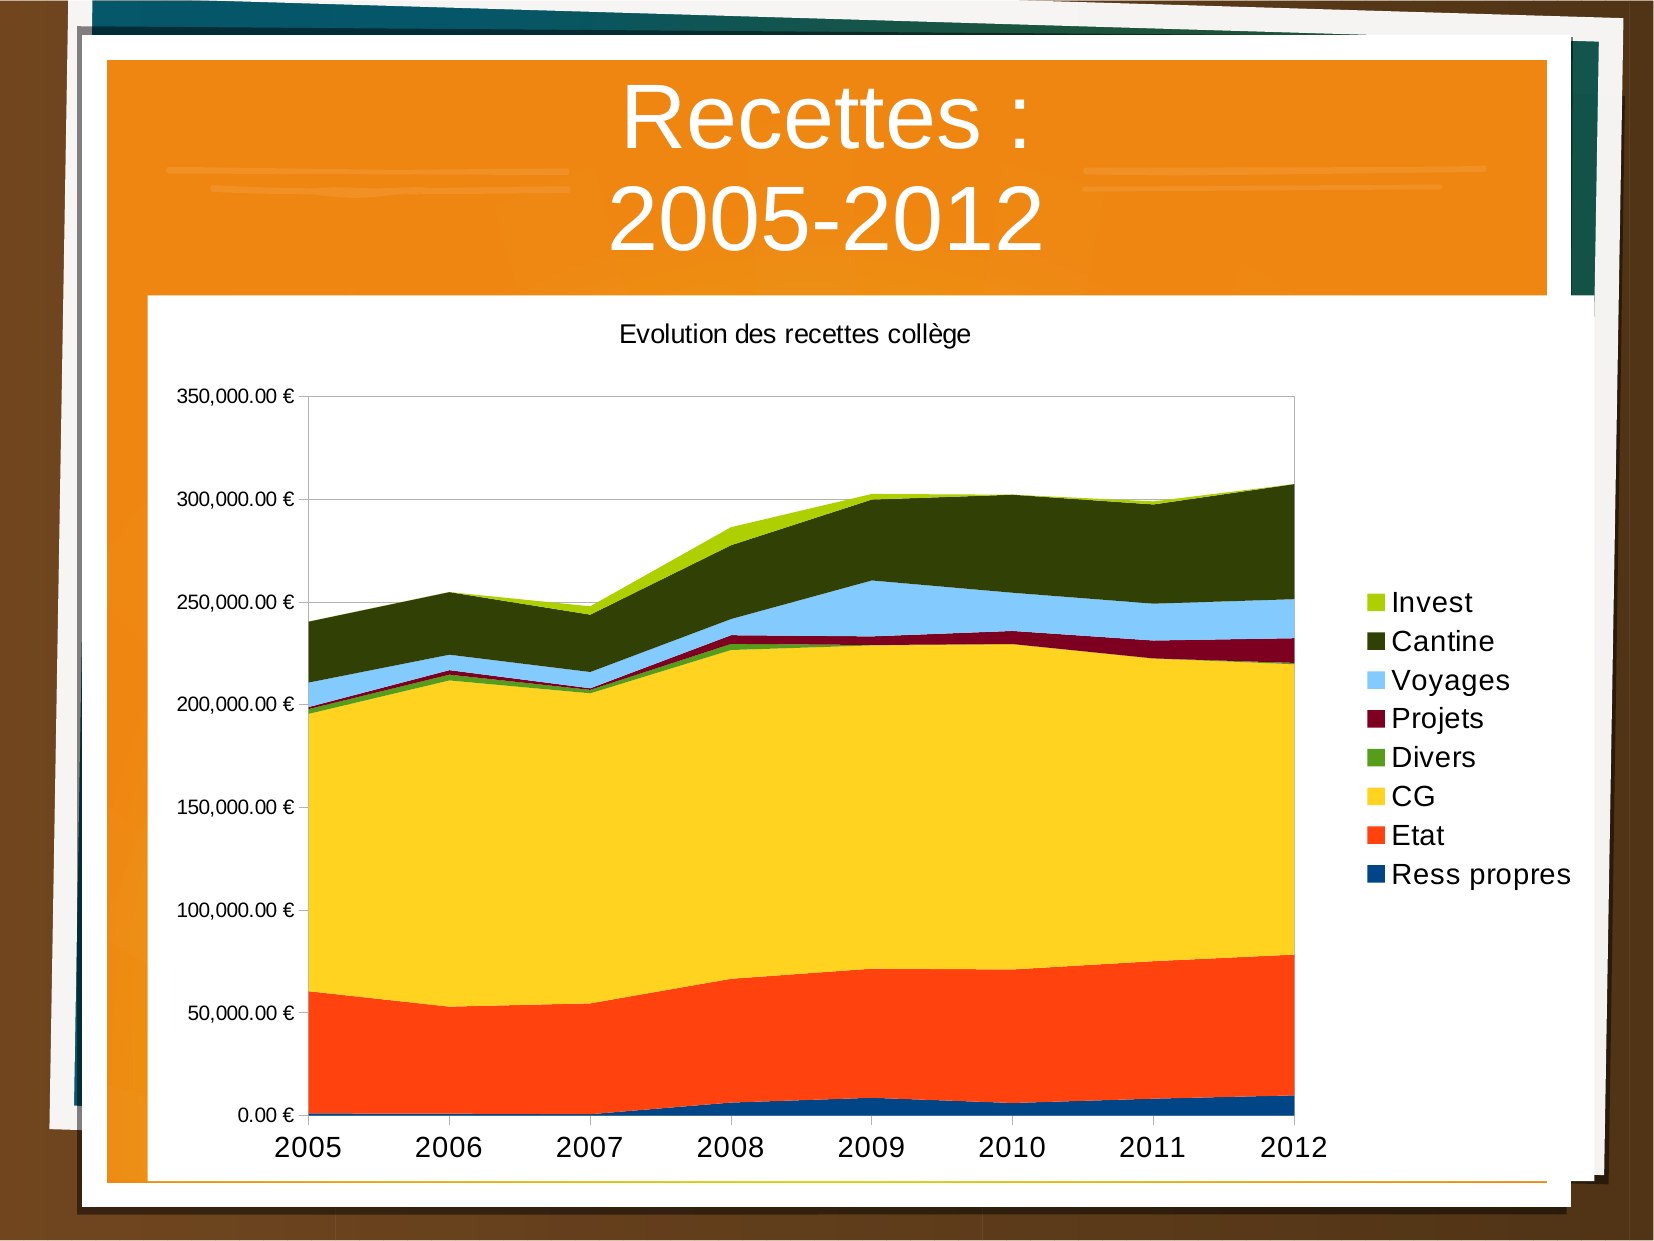

# Recettes : 2005-2012
### Chart: Evolution des recettes collège
| Category | Ress propres | Etat | CG | Divers | Projets | Voyages | Cantine | Invest |
|---|---|---|---|---|---|---|---|---|
| 2005 | 1102.0 | 59466.09 | 135000.0 | 2310.26 | 987.2 | 11931.65 | 29661.15 | 0.0 |
| 2006 | 997.5 | 52056.1 | 158761.34 | 2811.72 | 2186.03 | 7551.8 | 30453.85 | 0.0 |
| 2007 | 724.42 | 53945.2 | 150903.32 | 1662.04 | 778.15 | 7931.44 | 27893.68 | 4060.8 |
| 2008 | 6384.2 | 60233.6 | 160000.0 | 3005.23 | 4219.26 | 7860.4 | 35918.96 | 8782.29 |
| 2009 | 8716.35 | 62825.04 | 157324.63 | 197.22 | 4203.7 | 27200.57 | 39375.79 | 2732.74 |
| 2010 | 6205.48 | 64955.51 | 158360.67 | 0.0 | 6374.14 | 18600.17 | 47691.68 | 0.0 |
| 2011 | 8298.0 | 66894.32 | 147361.82 | 0.0 | 8688.4 | 17949.23 | 48259.95 | 1500.0 |
| 2012 | 9908.22 | 68495.42 | 141296.36 | 672.32 | 12000.0 | 19000.0 | 56000.0 | 0.0 |